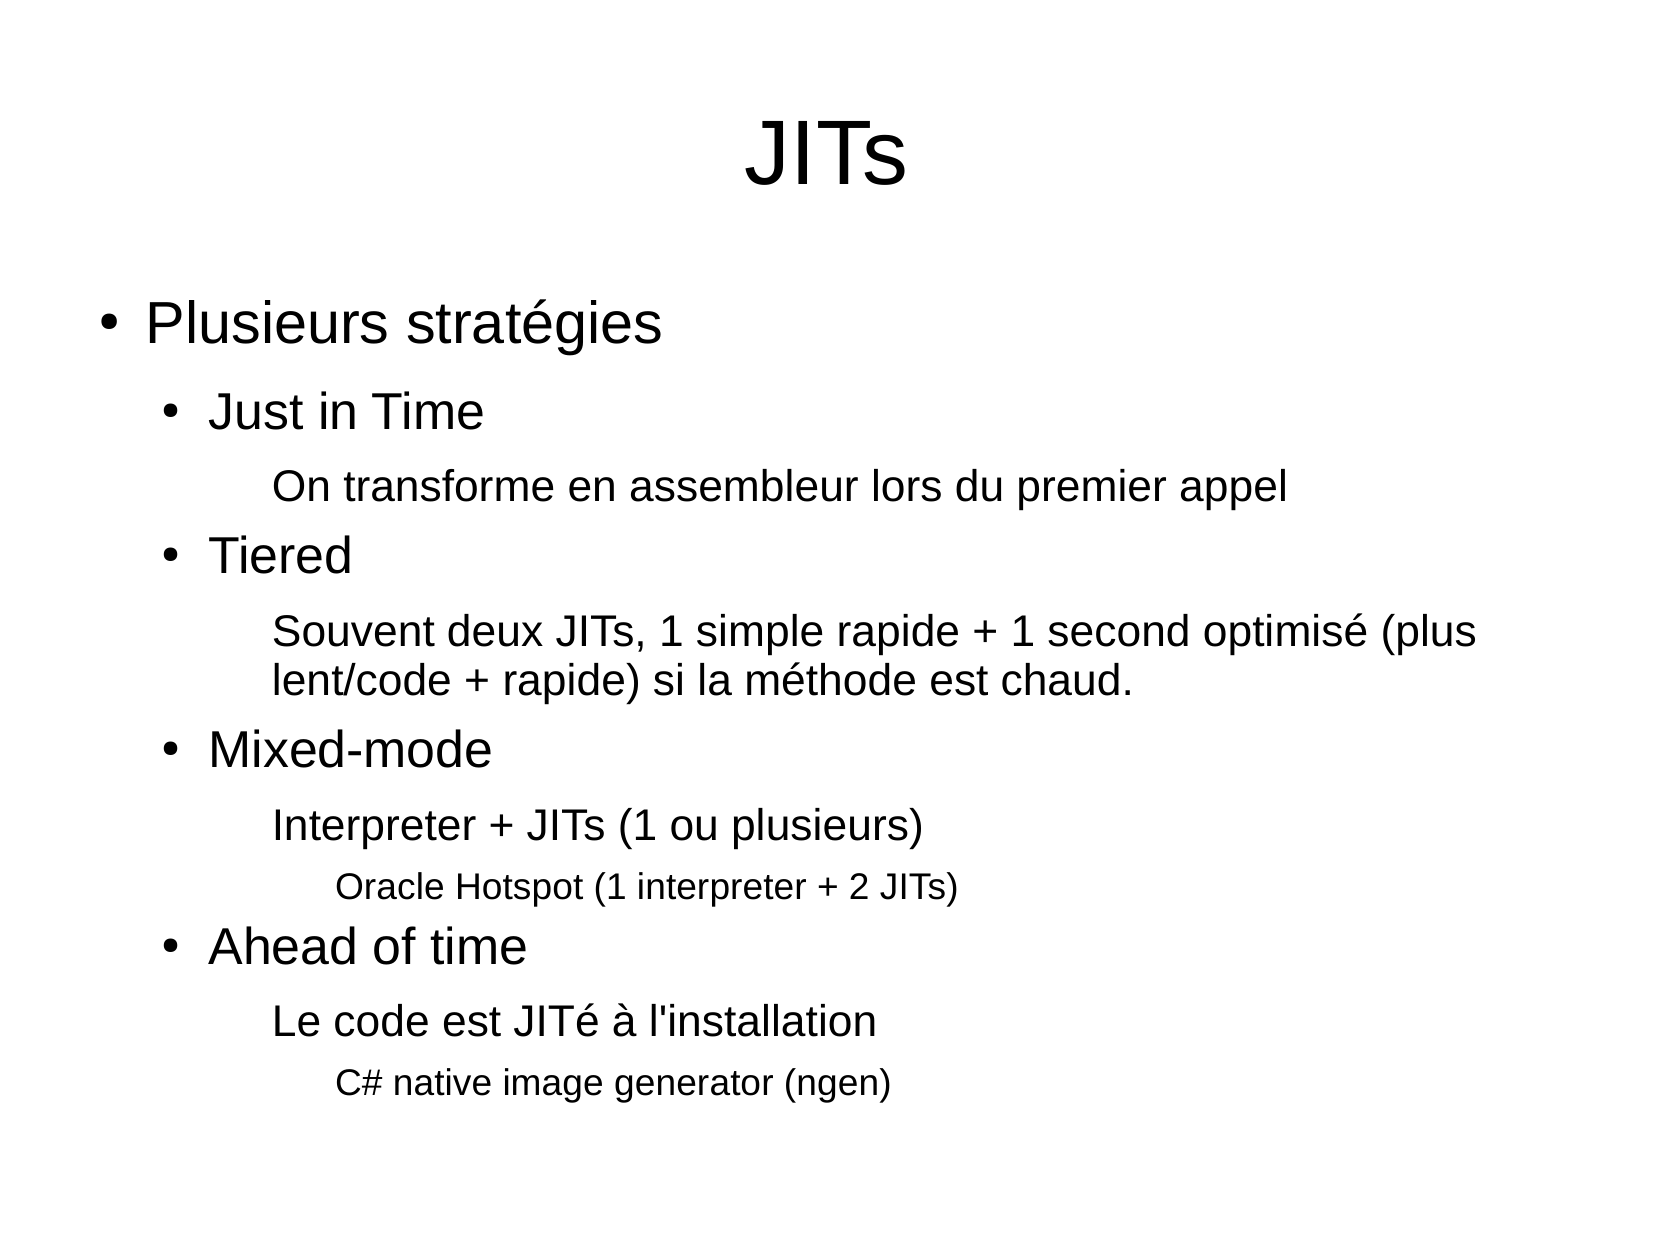

# JITs
Plusieurs stratégies
Just in Time
On transforme en assembleur lors du premier appel
Tiered
Souvent deux JITs, 1 simple rapide + 1 second optimisé (plus lent/code + rapide) si la méthode est chaud.
Mixed-mode
Interpreter + JITs (1 ou plusieurs)
Oracle Hotspot (1 interpreter + 2 JITs)
Ahead of time
Le code est JITé à l'installation
C# native image generator (ngen)